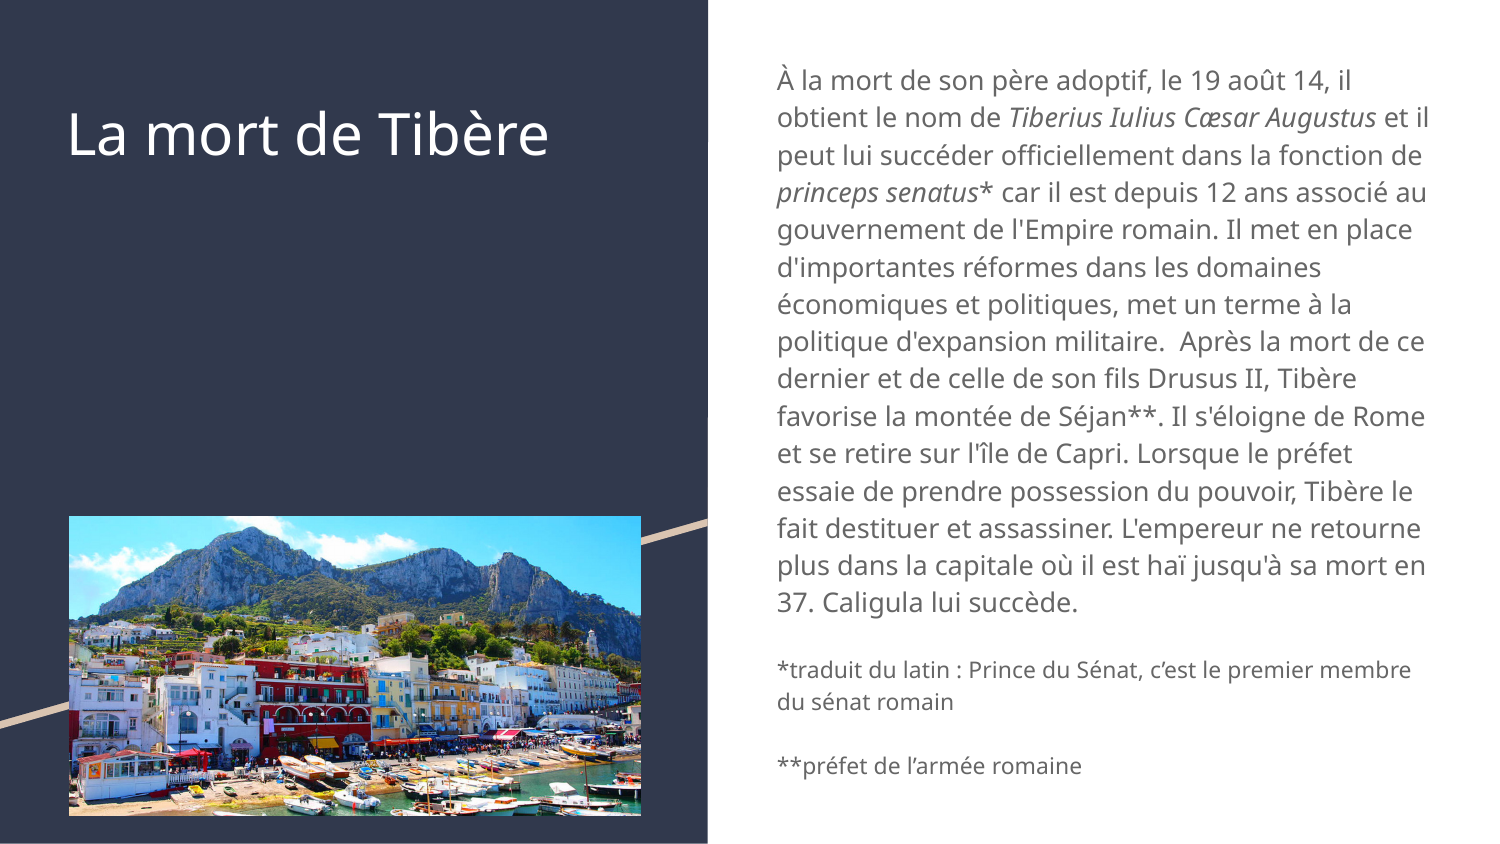

À la mort de son père adoptif, le 19 août 14, il obtient le nom de Tiberius Iulius Cæsar Augustus et il peut lui succéder officiellement dans la fonction de princeps senatus* car il est depuis 12 ans associé au gouvernement de l'Empire romain. Il met en place d'importantes réformes dans les domaines économiques et politiques, met un terme à la politique d'expansion militaire. Après la mort de ce dernier et de celle de son fils Drusus II, Tibère favorise la montée de Séjan**. Il s'éloigne de Rome et se retire sur l'île de Capri. Lorsque le préfet essaie de prendre possession du pouvoir, Tibère le fait destituer et assassiner. L'empereur ne retourne plus dans la capitale où il est haï jusqu'à sa mort en 37. Caligula lui succède.
*traduit du latin : Prince du Sénat, c’est le premier membre du sénat romain
**préfet de l’armée romaine
# La mort de Tibère